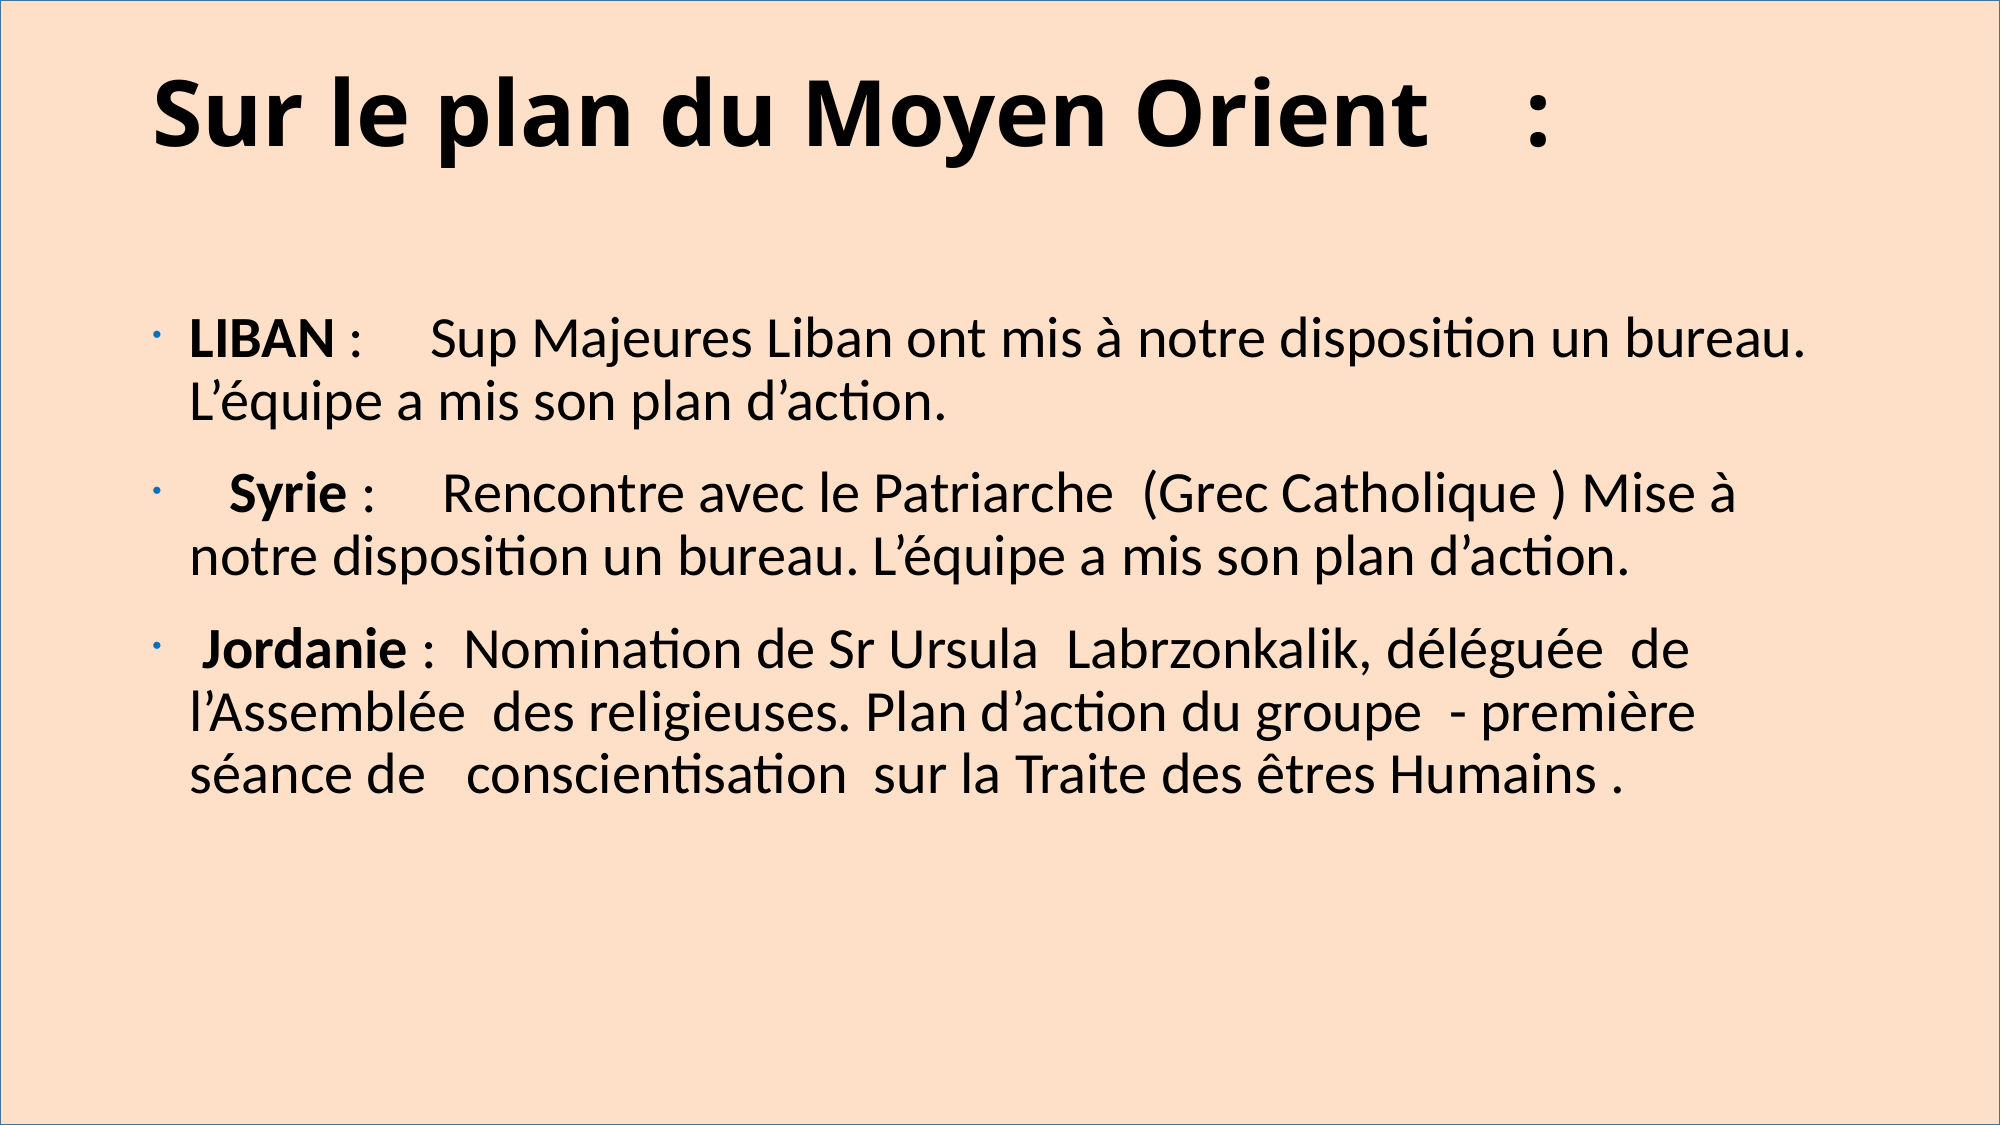

# Sur le plan du Moyen Orient :
LIBAN : Sup Majeures Liban ont mis à notre disposition un bureau. L’équipe a mis son plan d’action.
 Syrie : Rencontre avec le Patriarche (Grec Catholique ) Mise à notre disposition un bureau. L’équipe a mis son plan d’action.
 Jordanie : Nomination de Sr Ursula Labrzonkalik, déléguée de l’Assemblée des religieuses. Plan d’action du groupe - première séance de conscientisation sur la Traite des êtres Humains .